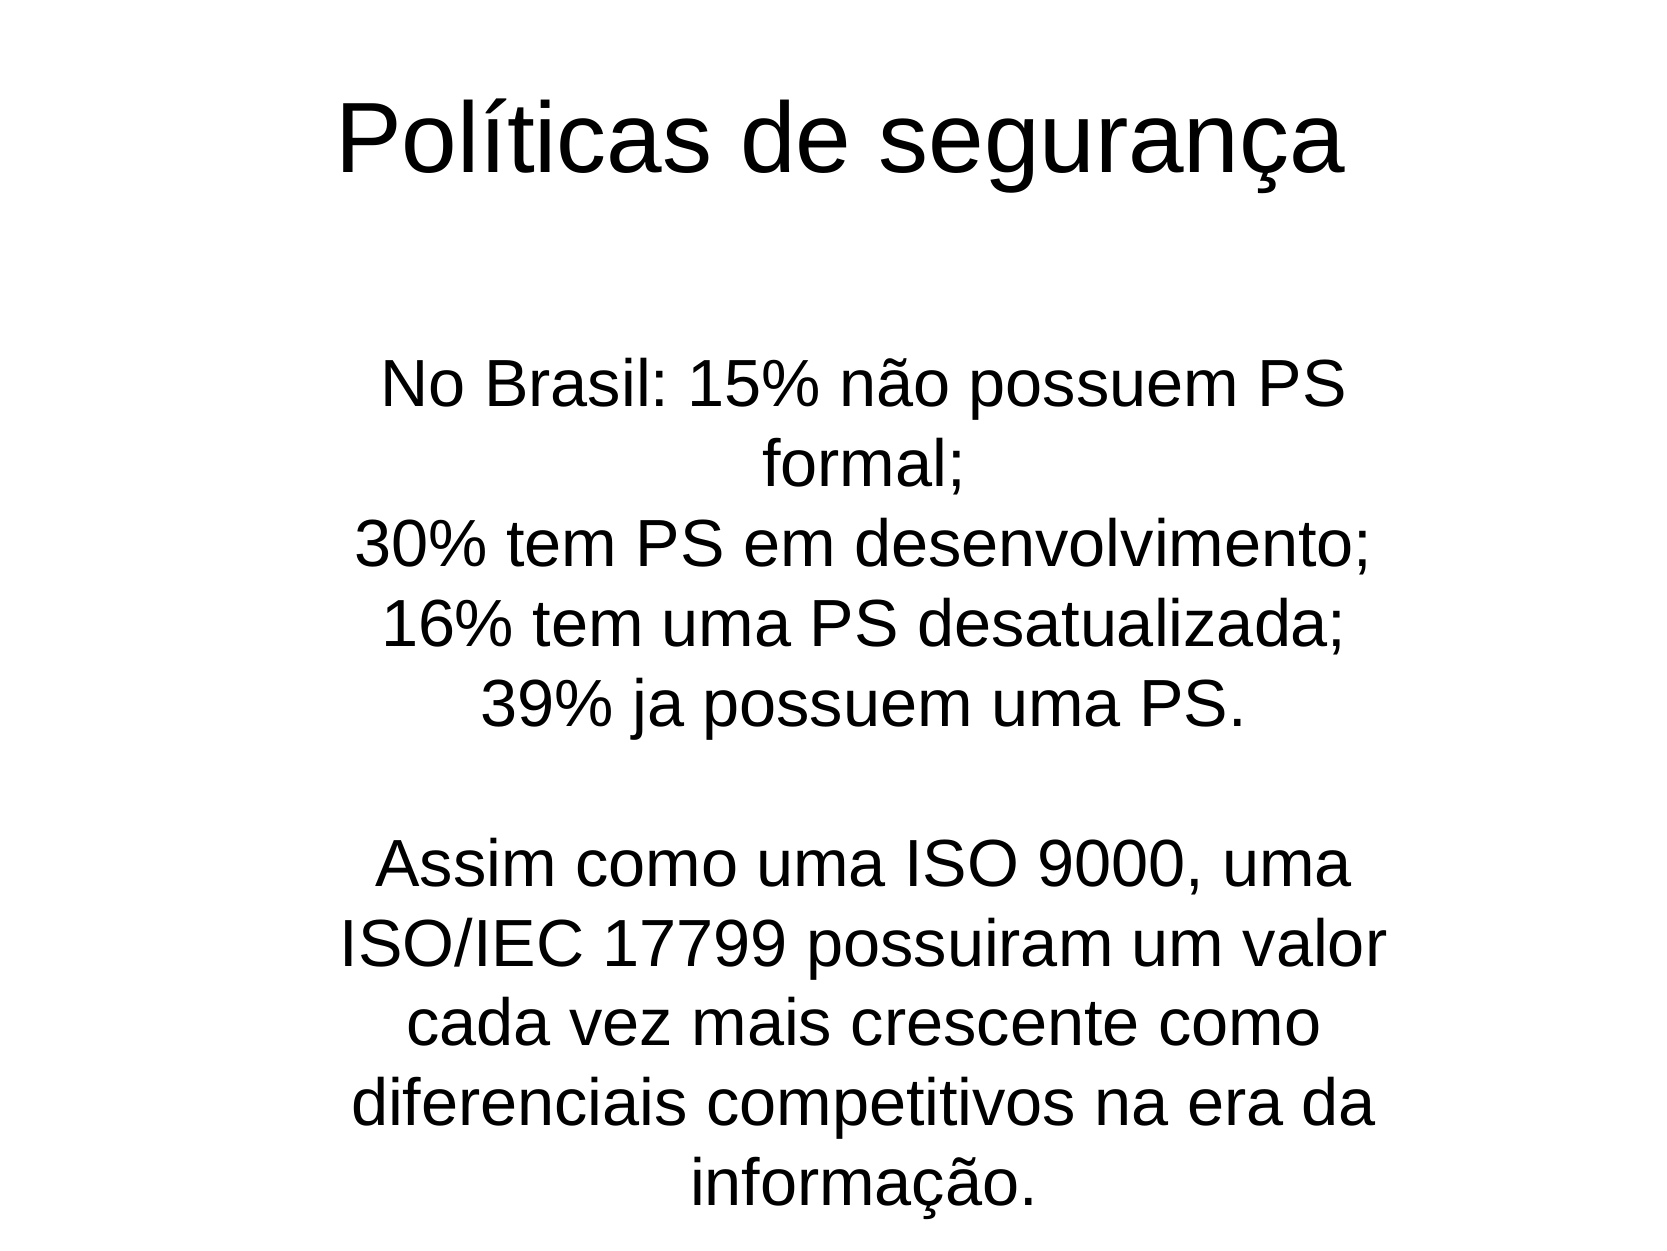

# Políticas de segurança
No Brasil: 15% não possuem PS formal;
30% tem PS em desenvolvimento;
16% tem uma PS desatualizada;
39% ja possuem uma PS.
Assim como uma ISO 9000, uma ISO/IEC 17799 possuiram um valor cada vez mais crescente como diferenciais competitivos na era da informação.